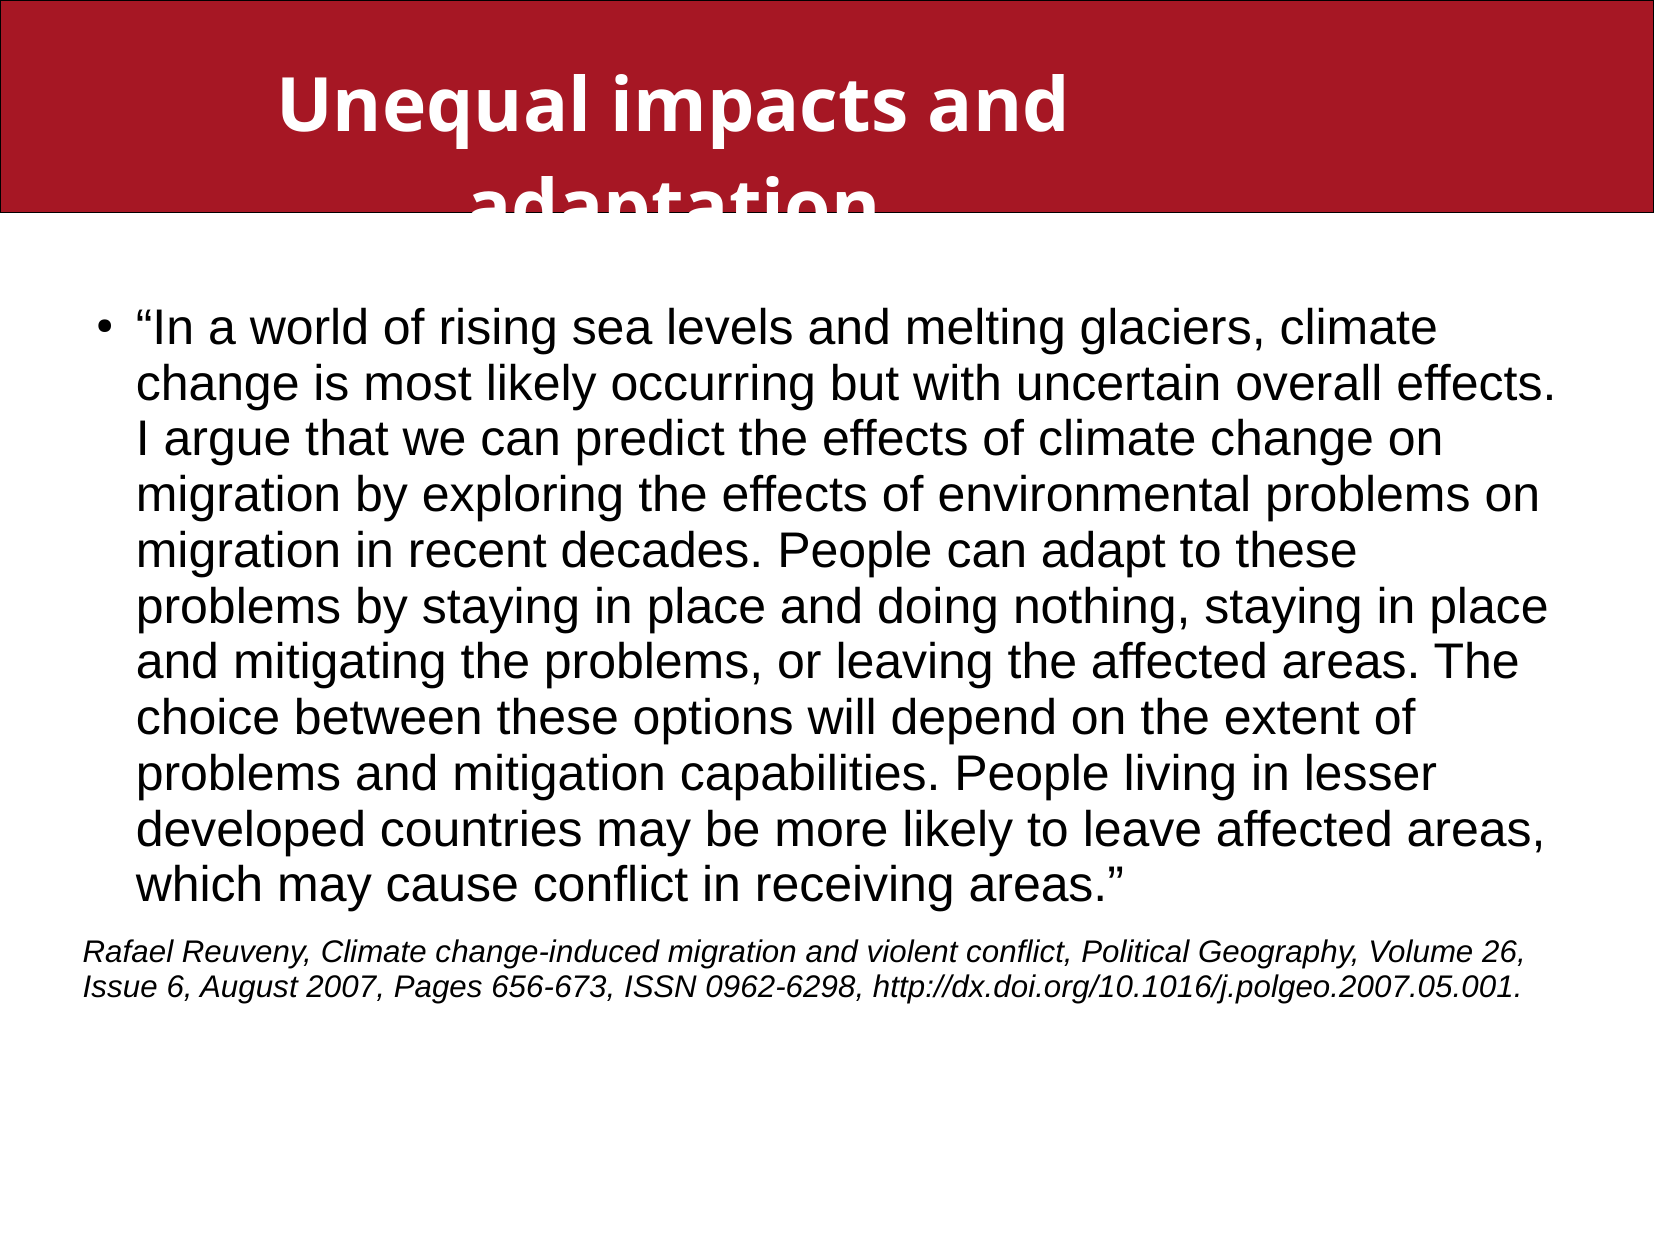

# Unequal impacts and adaptation
“In a world of rising sea levels and melting glaciers, climate change is most likely occurring but with uncertain overall effects. I argue that we can predict the effects of climate change on migration by exploring the effects of environmental problems on migration in recent decades. People can adapt to these problems by staying in place and doing nothing, staying in place and mitigating the problems, or leaving the affected areas. The choice between these options will depend on the extent of problems and mitigation capabilities. People living in lesser developed countries may be more likely to leave affected areas, which may cause conflict in receiving areas.”
Rafael Reuveny, Climate change-induced migration and violent conflict, Political Geography, Volume 26, Issue 6, August 2007, Pages 656-673, ISSN 0962-6298, http://dx.doi.org/10.1016/j.polgeo.2007.05.001.